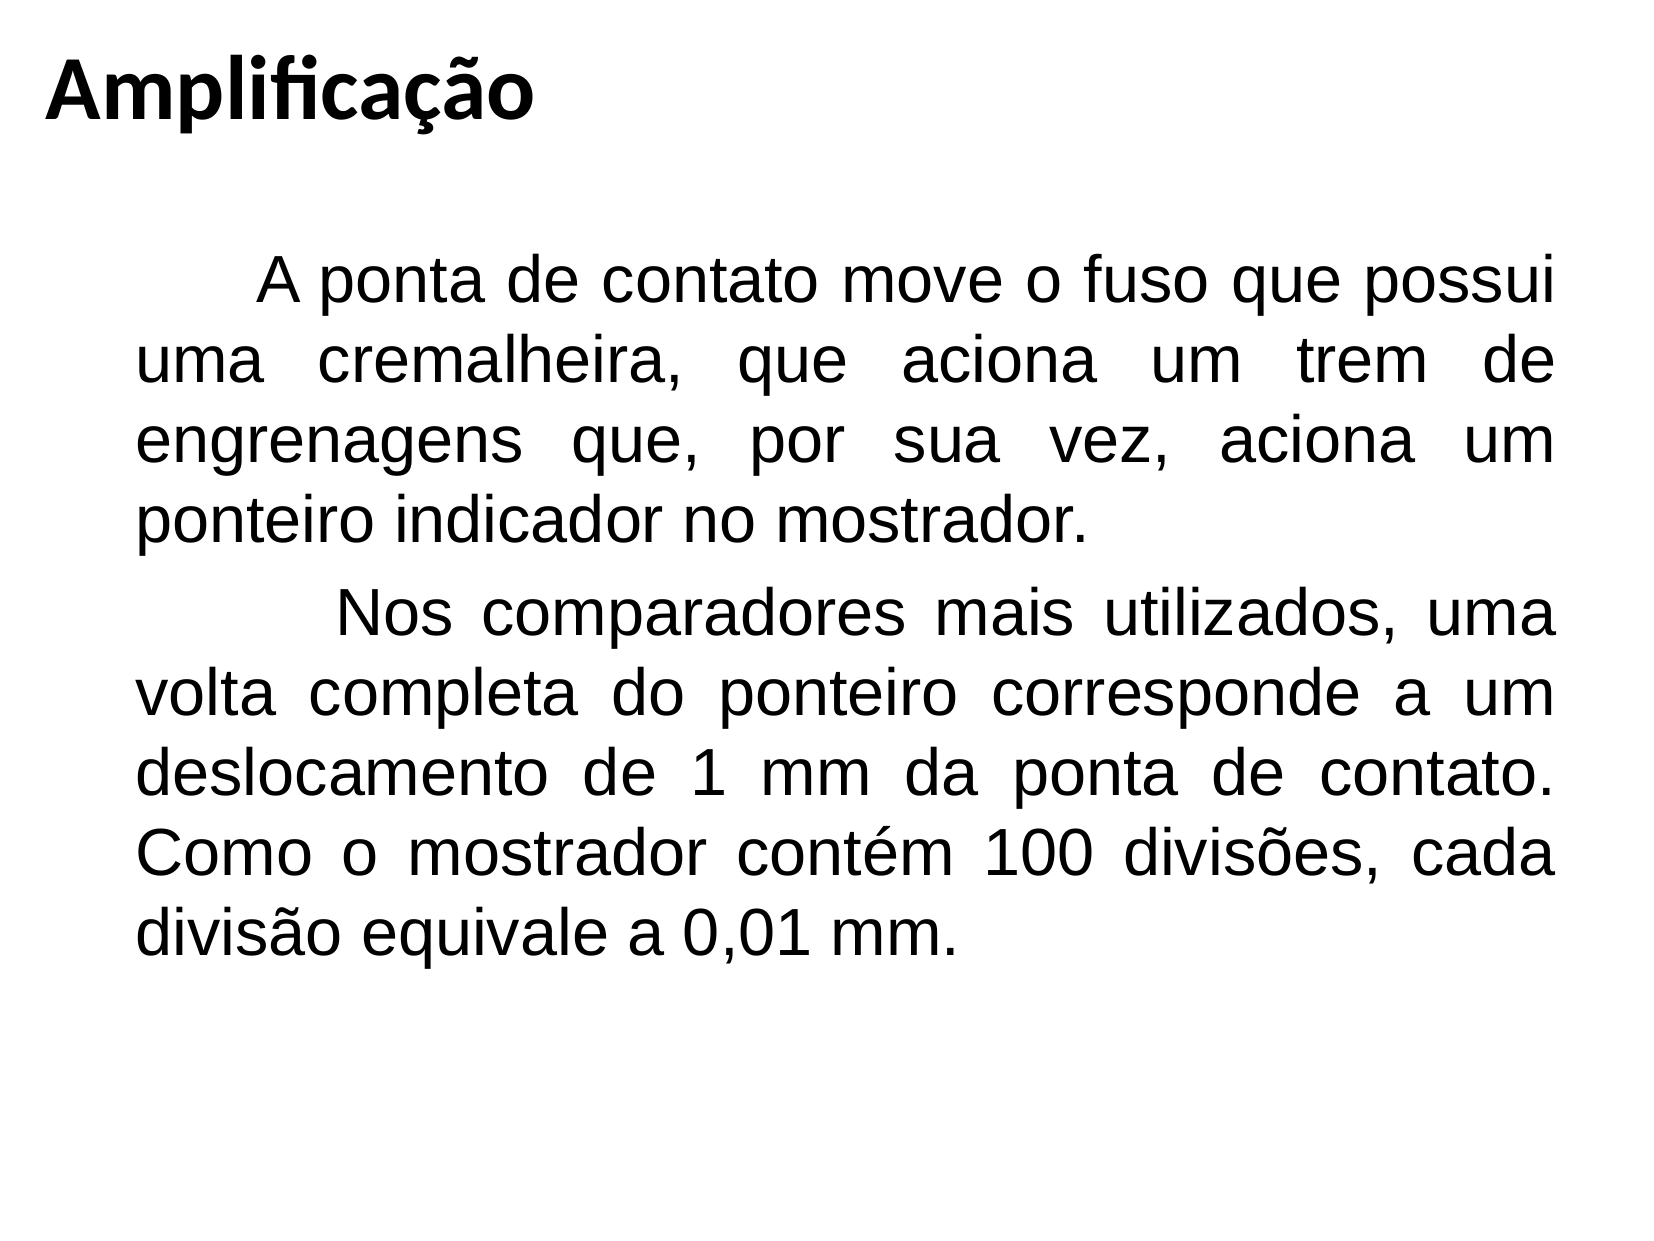

# Amplificação
 A ponta de contato move o fuso que possui uma cremalheira, que aciona um trem de engrenagens que, por sua vez, aciona um ponteiro indicador no mostrador.
 Nos comparadores mais utilizados, uma volta completa do ponteiro corresponde a um deslocamento de 1 mm da ponta de contato. Como o mostrador contém 100 divisões, cada divisão equivale a 0,01 mm.